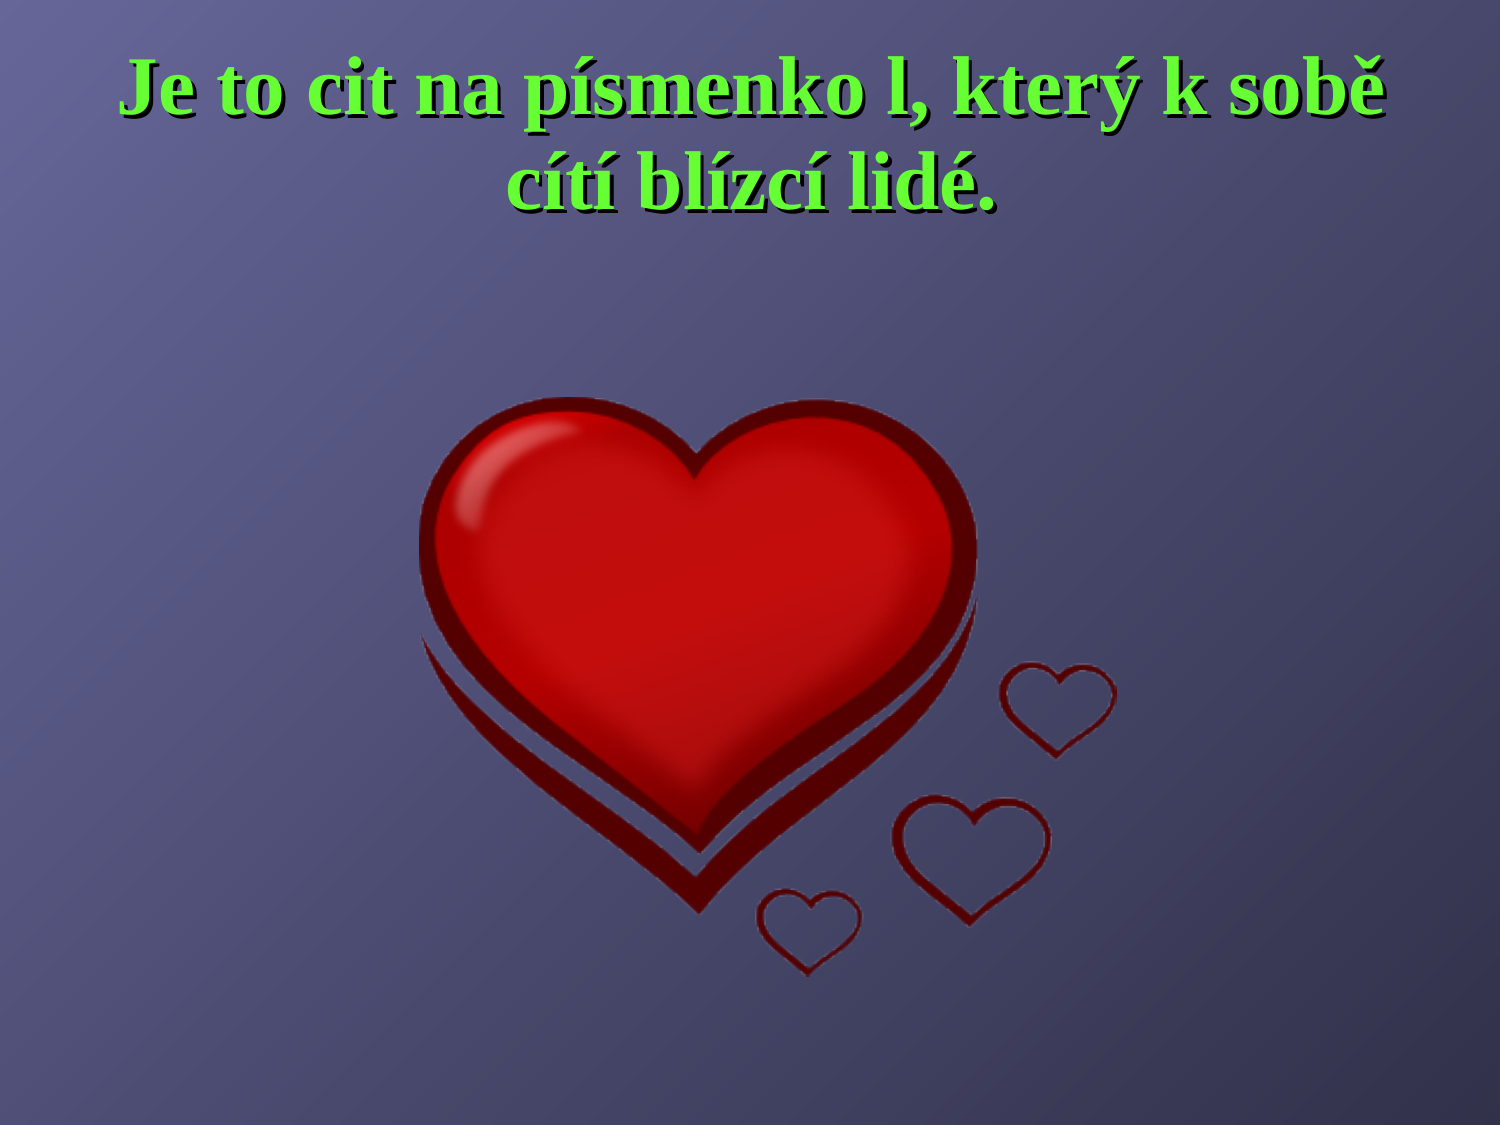

# Je to cit na písmenko l, který k sobě cítí blízcí lidé.